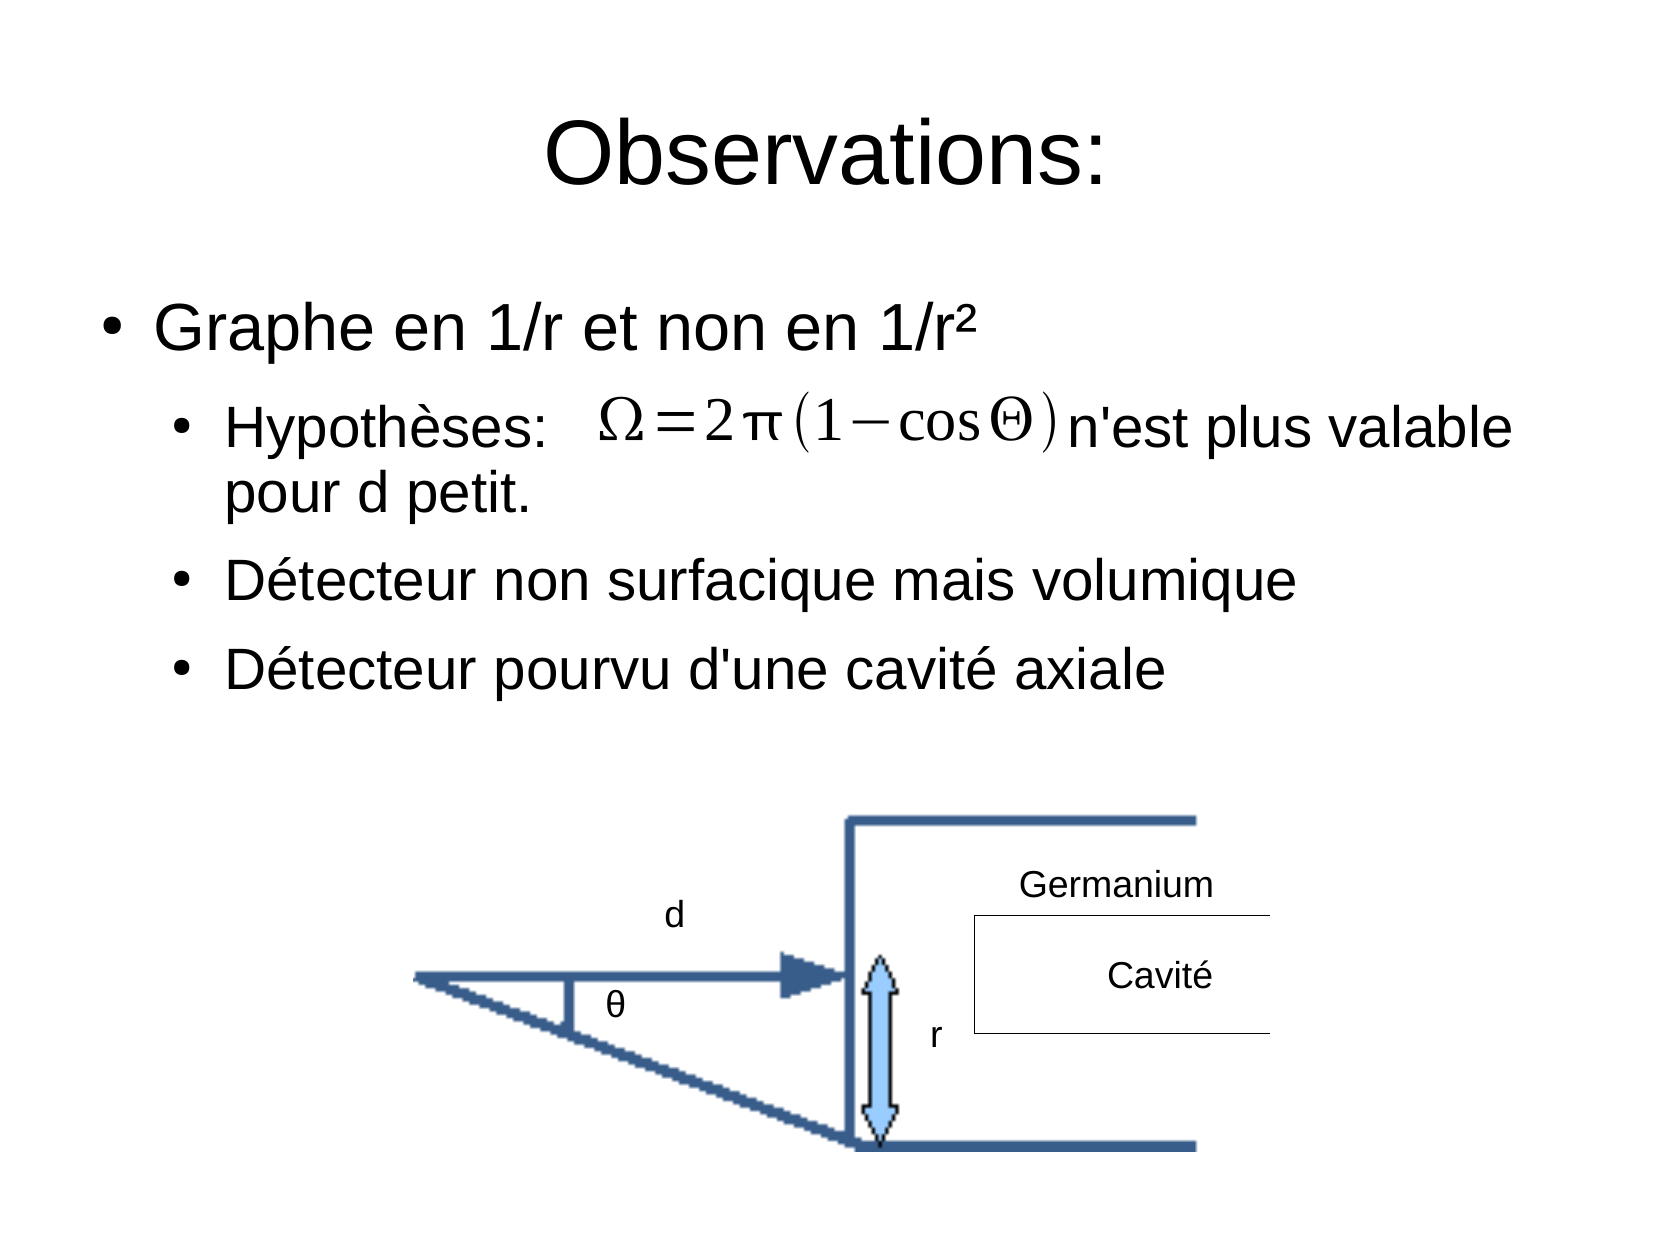

# Observations:
Graphe en 1/r et non en 1/r²
Hypothèses: n'est plus valable pour d petit.
Détecteur non surfacique mais volumique
Détecteur pourvu d'une cavité axiale
Germanium
d
Cavité
θ
r